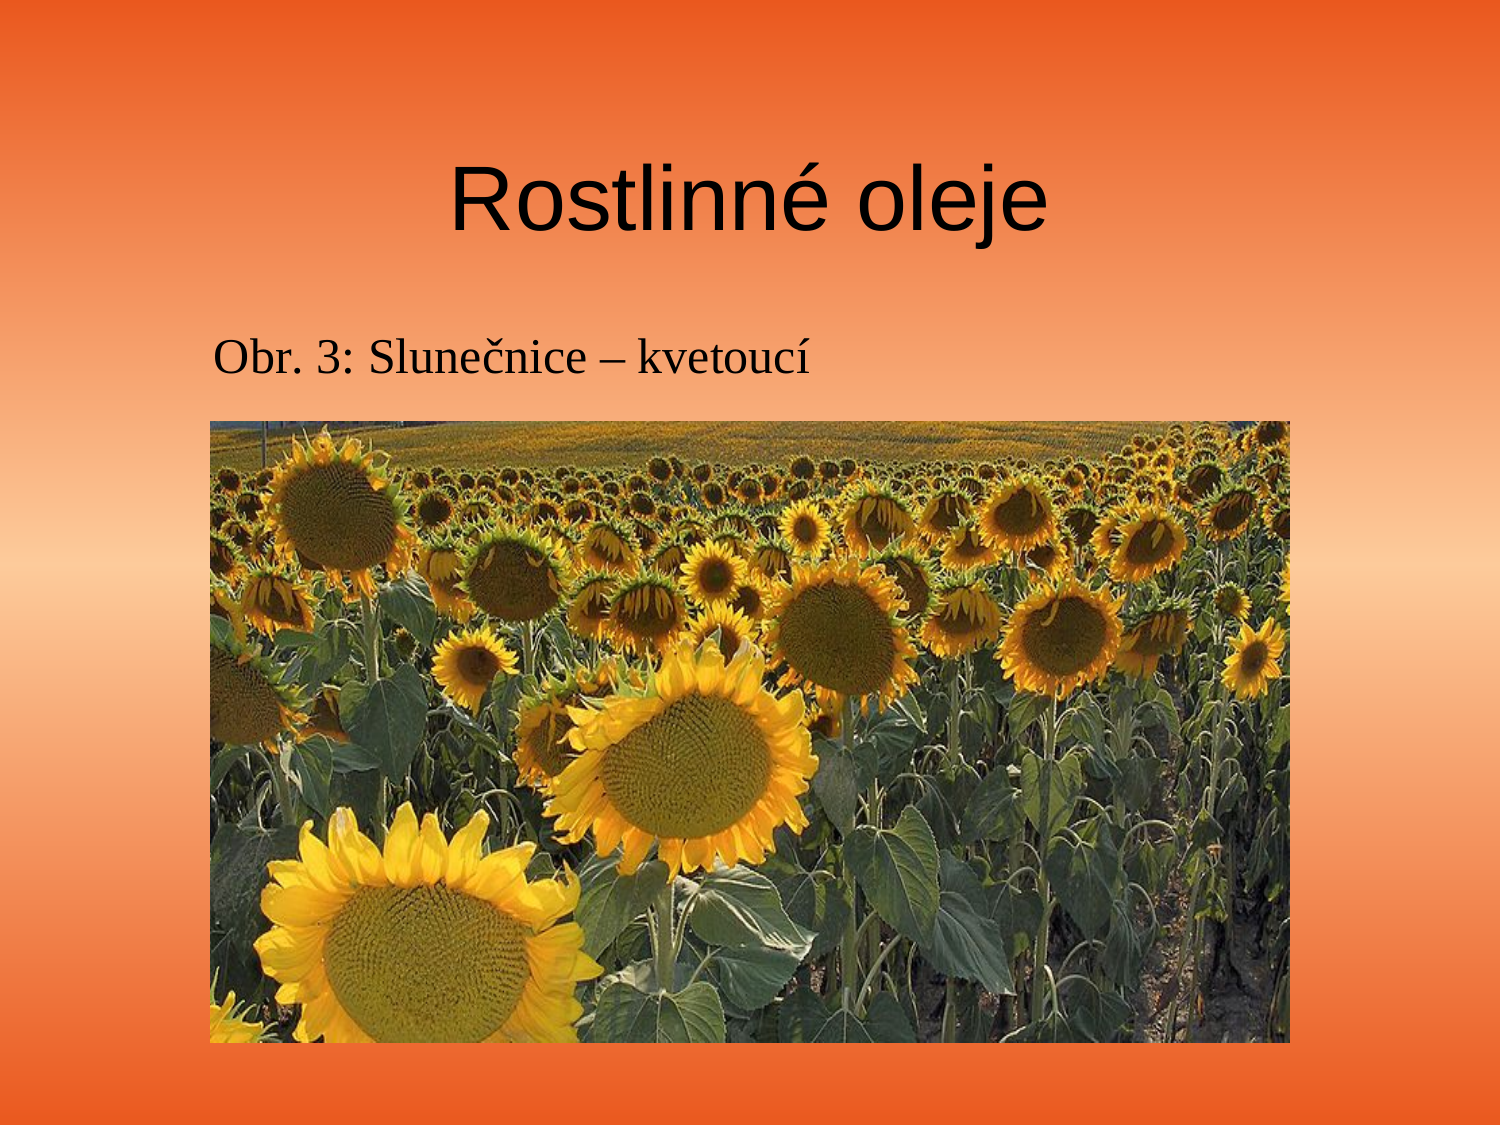

# Rostlinné oleje
Obr. 3: Slunečnice – kvetoucí